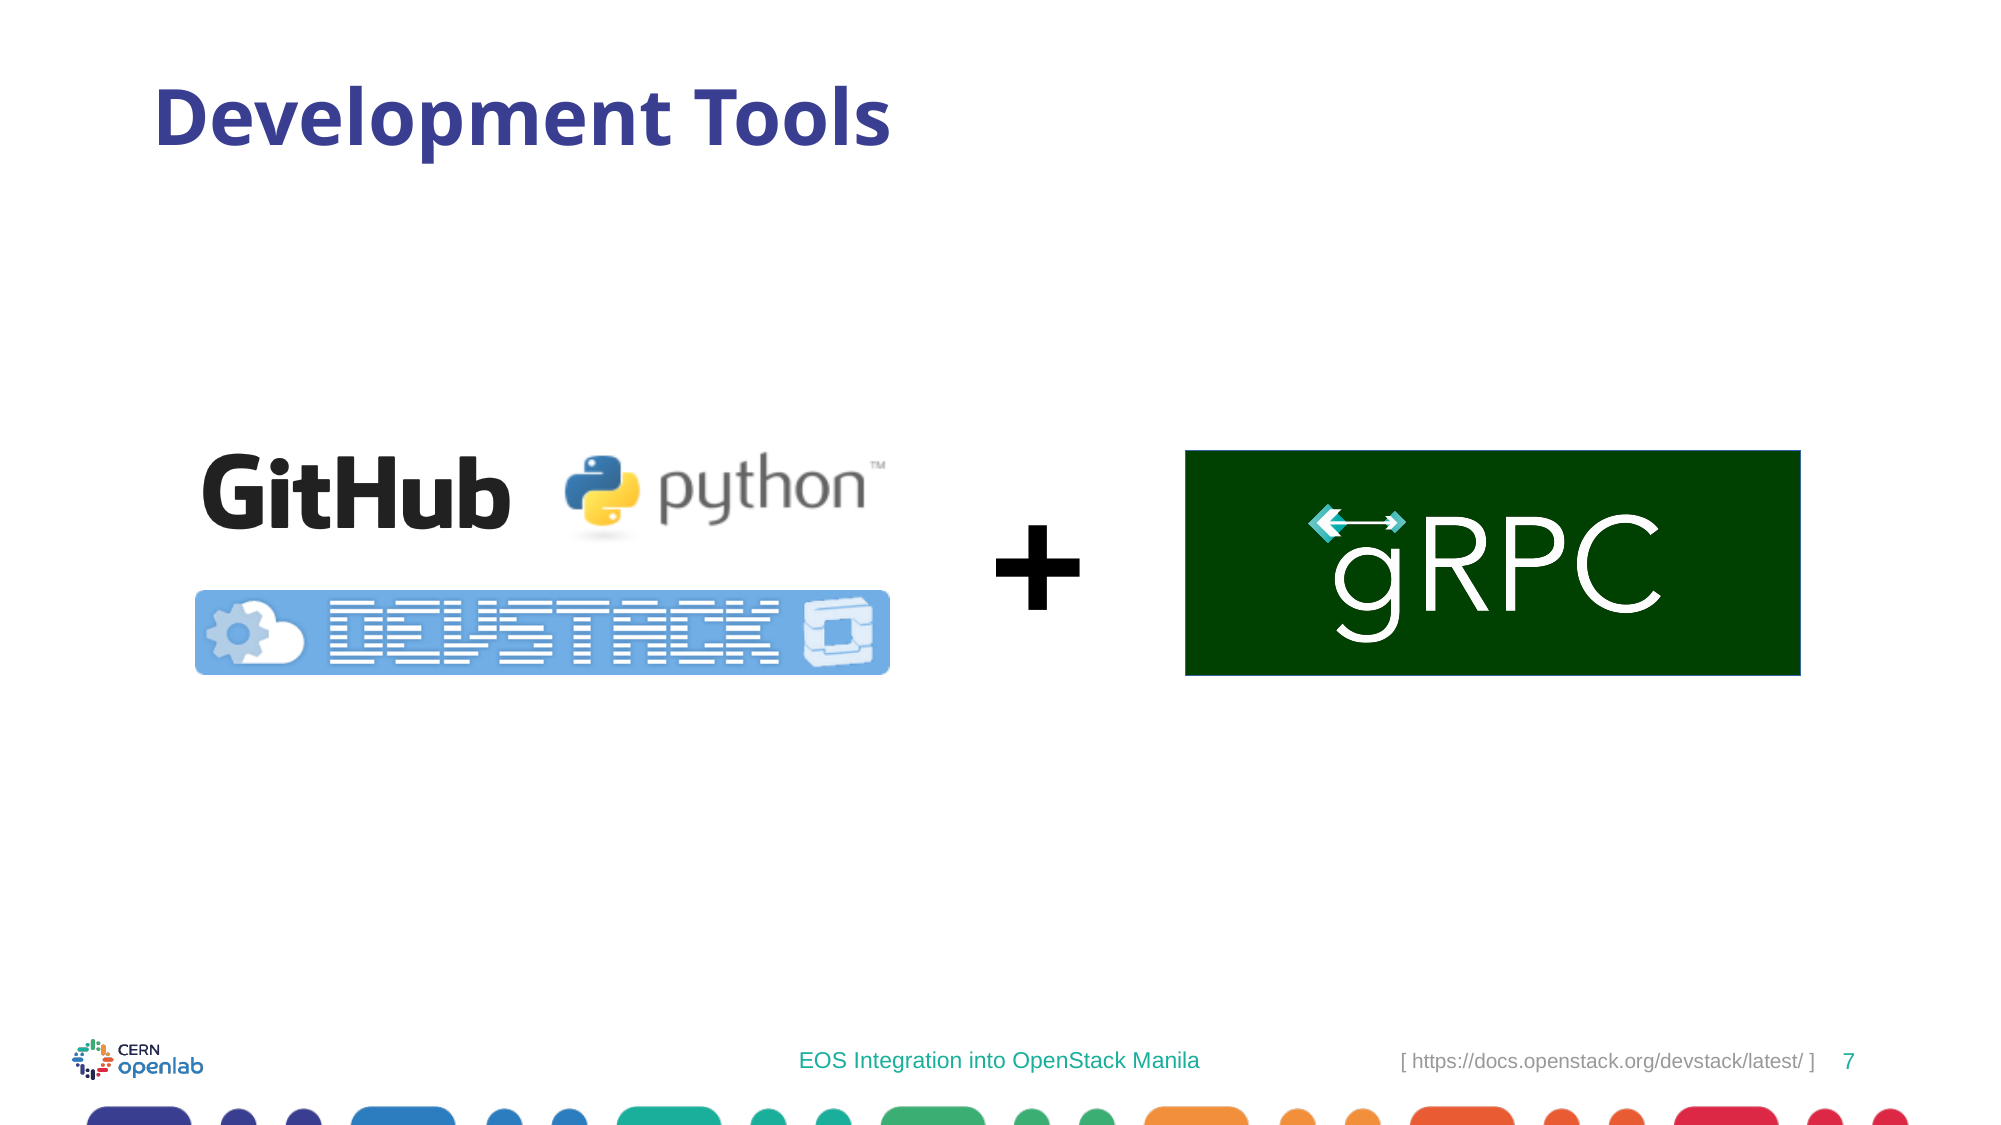

Development Tools
+
EOS Integration into OpenStack Manila
[ https://docs.openstack.org/devstack/latest/ ]